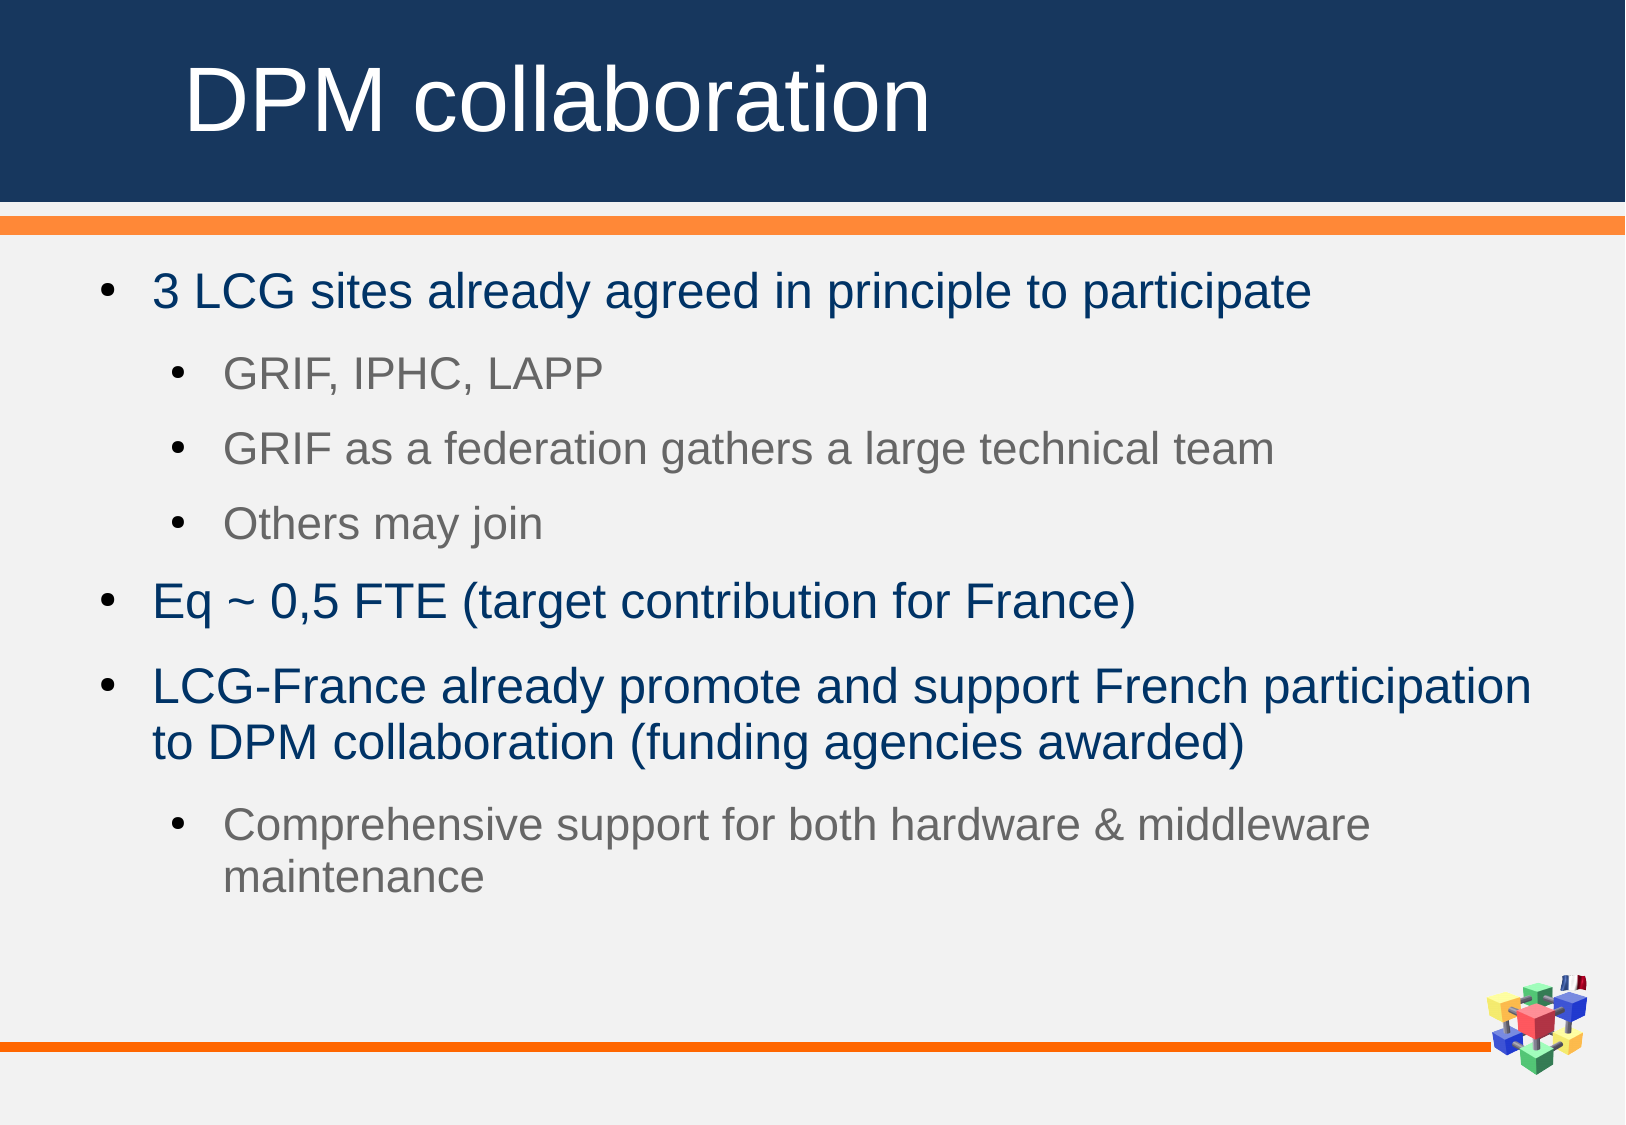

# DPM collaboration
3 LCG sites already agreed in principle to participate
GRIF, IPHC, LAPP
GRIF as a federation gathers a large technical team
Others may join
Eq ~ 0,5 FTE (target contribution for France)
LCG-France already promote and support French participation to DPM collaboration (funding agencies awarded)
Comprehensive support for both hardware & middleware maintenance